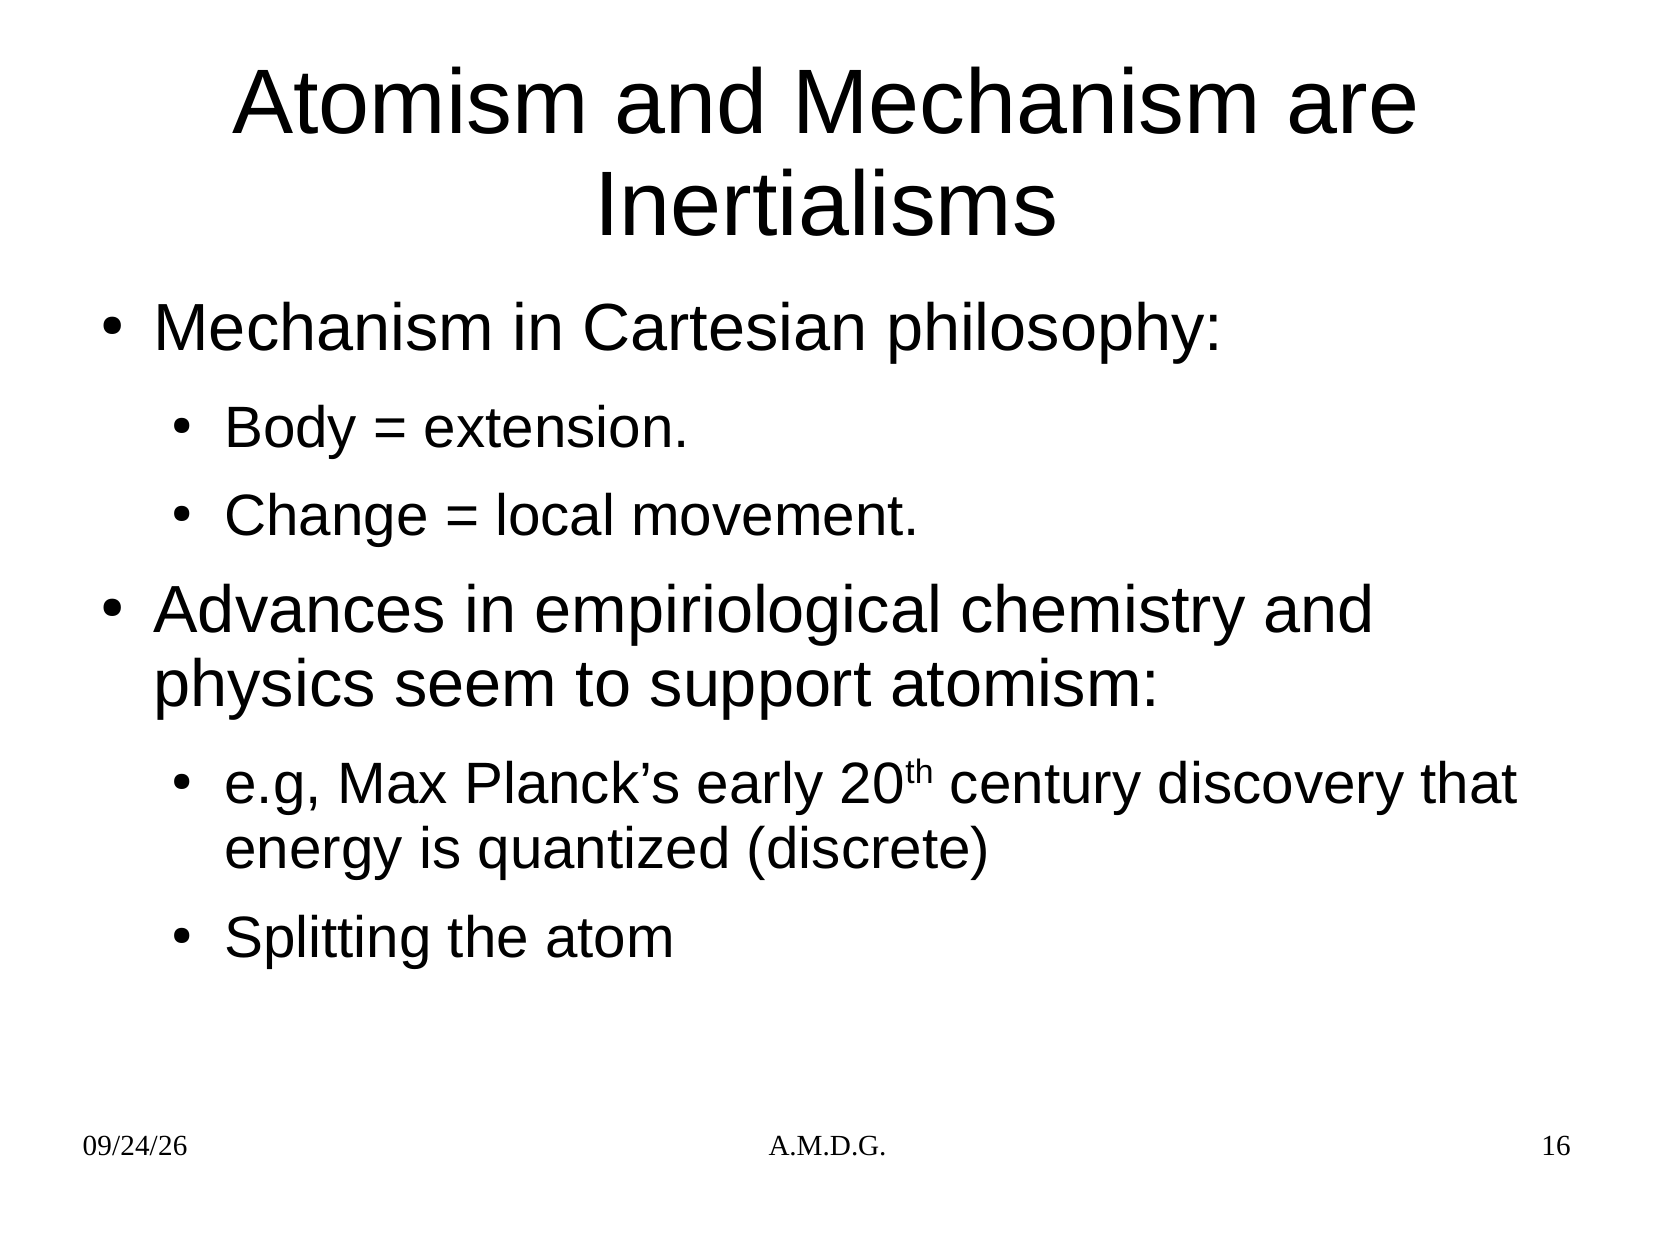

# Atomism and Mechanism are Inertialisms
Mechanism in Cartesian philosophy:
Body = extension.
Change = local movement.
Advances in empiriological chemistry and physics seem to support atomism:
e.g, Max Planck’s early 20th century discovery that energy is quantized (discrete)
Splitting the atom
A.M.D.G.
16